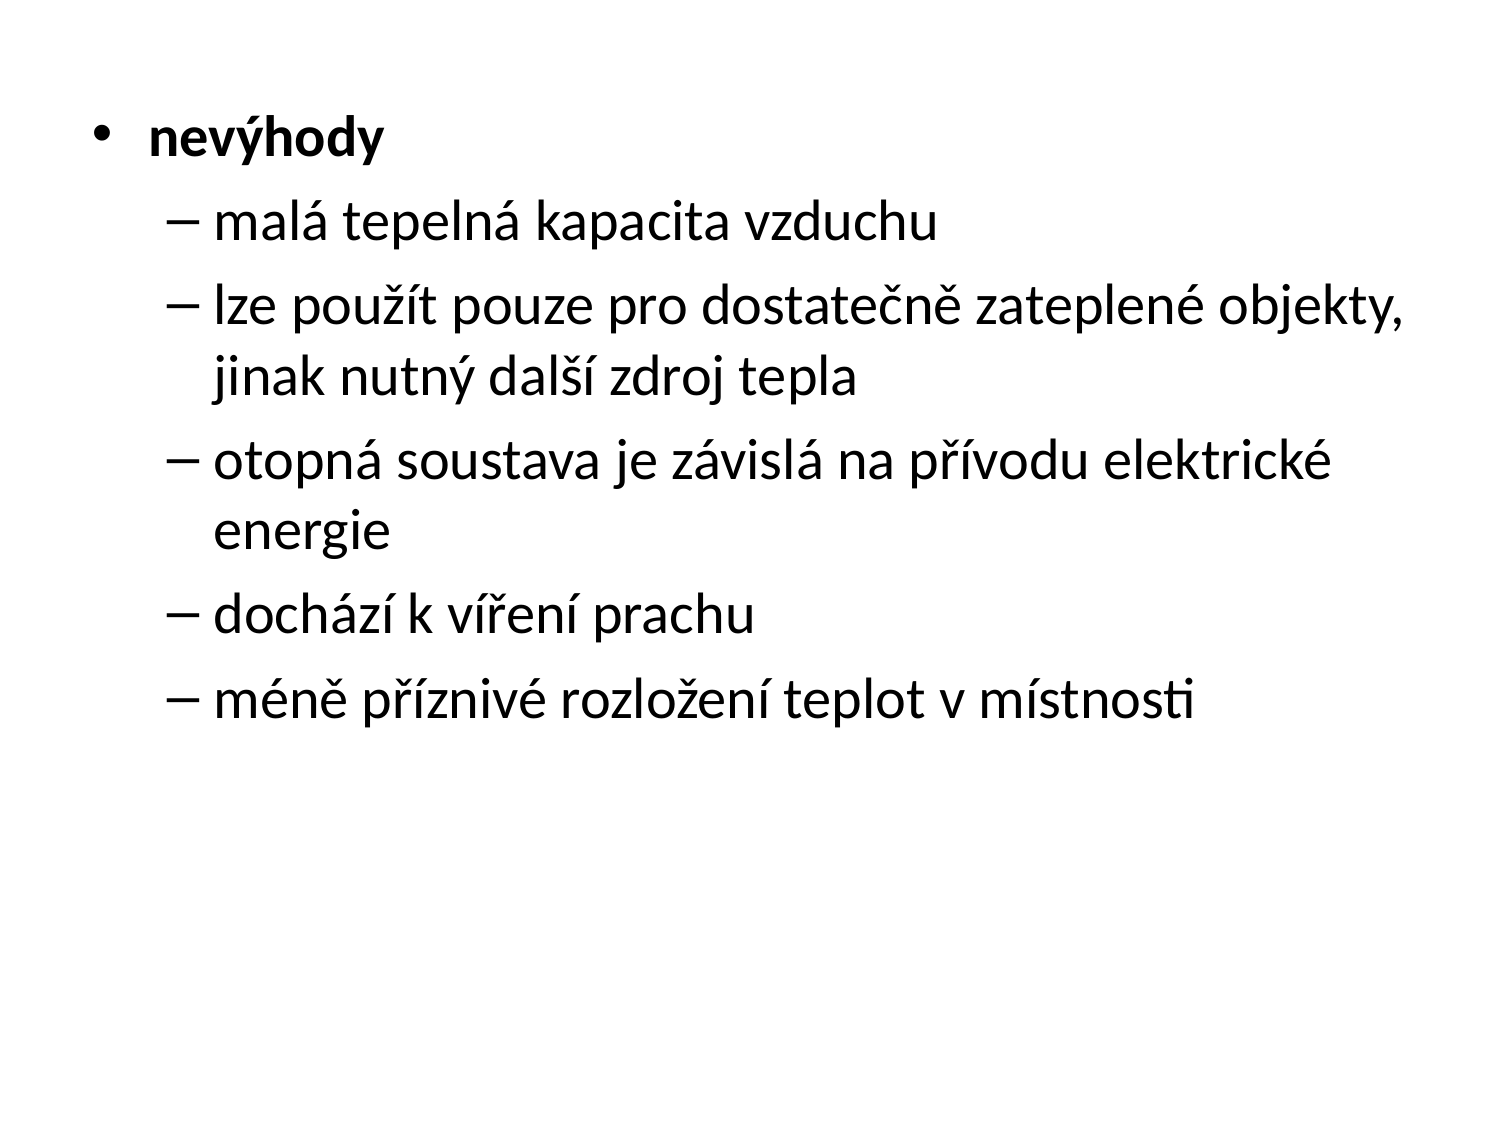

#
nevýhody
malá tepelná kapacita vzduchu
lze použít pouze pro dostatečně zateplené objekty, jinak nutný další zdroj tepla
otopná soustava je závislá na přívodu elektrické energie
dochází k víření prachu
méně příznivé rozložení teplot v místnosti